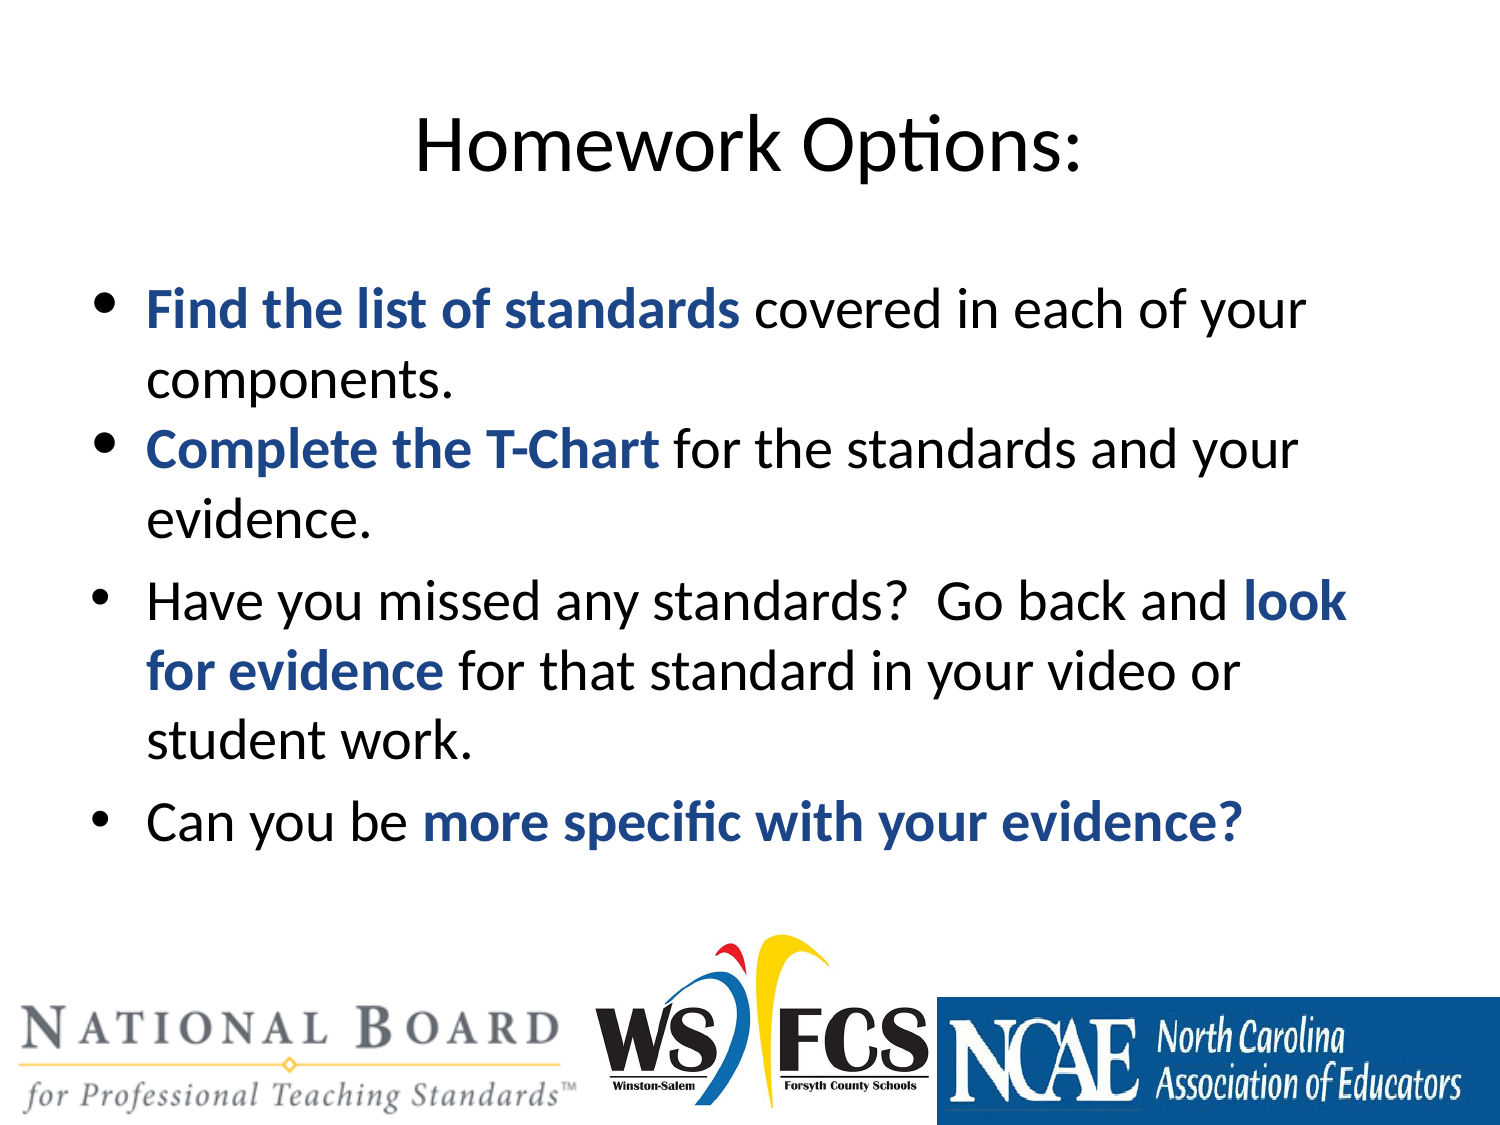

# Homework Options:
Find the list of standards covered in each of your components.
Complete the T-Chart for the standards and your evidence.
Have you missed any standards? Go back and look for evidence for that standard in your video or student work.
Can you be more specific with your evidence?